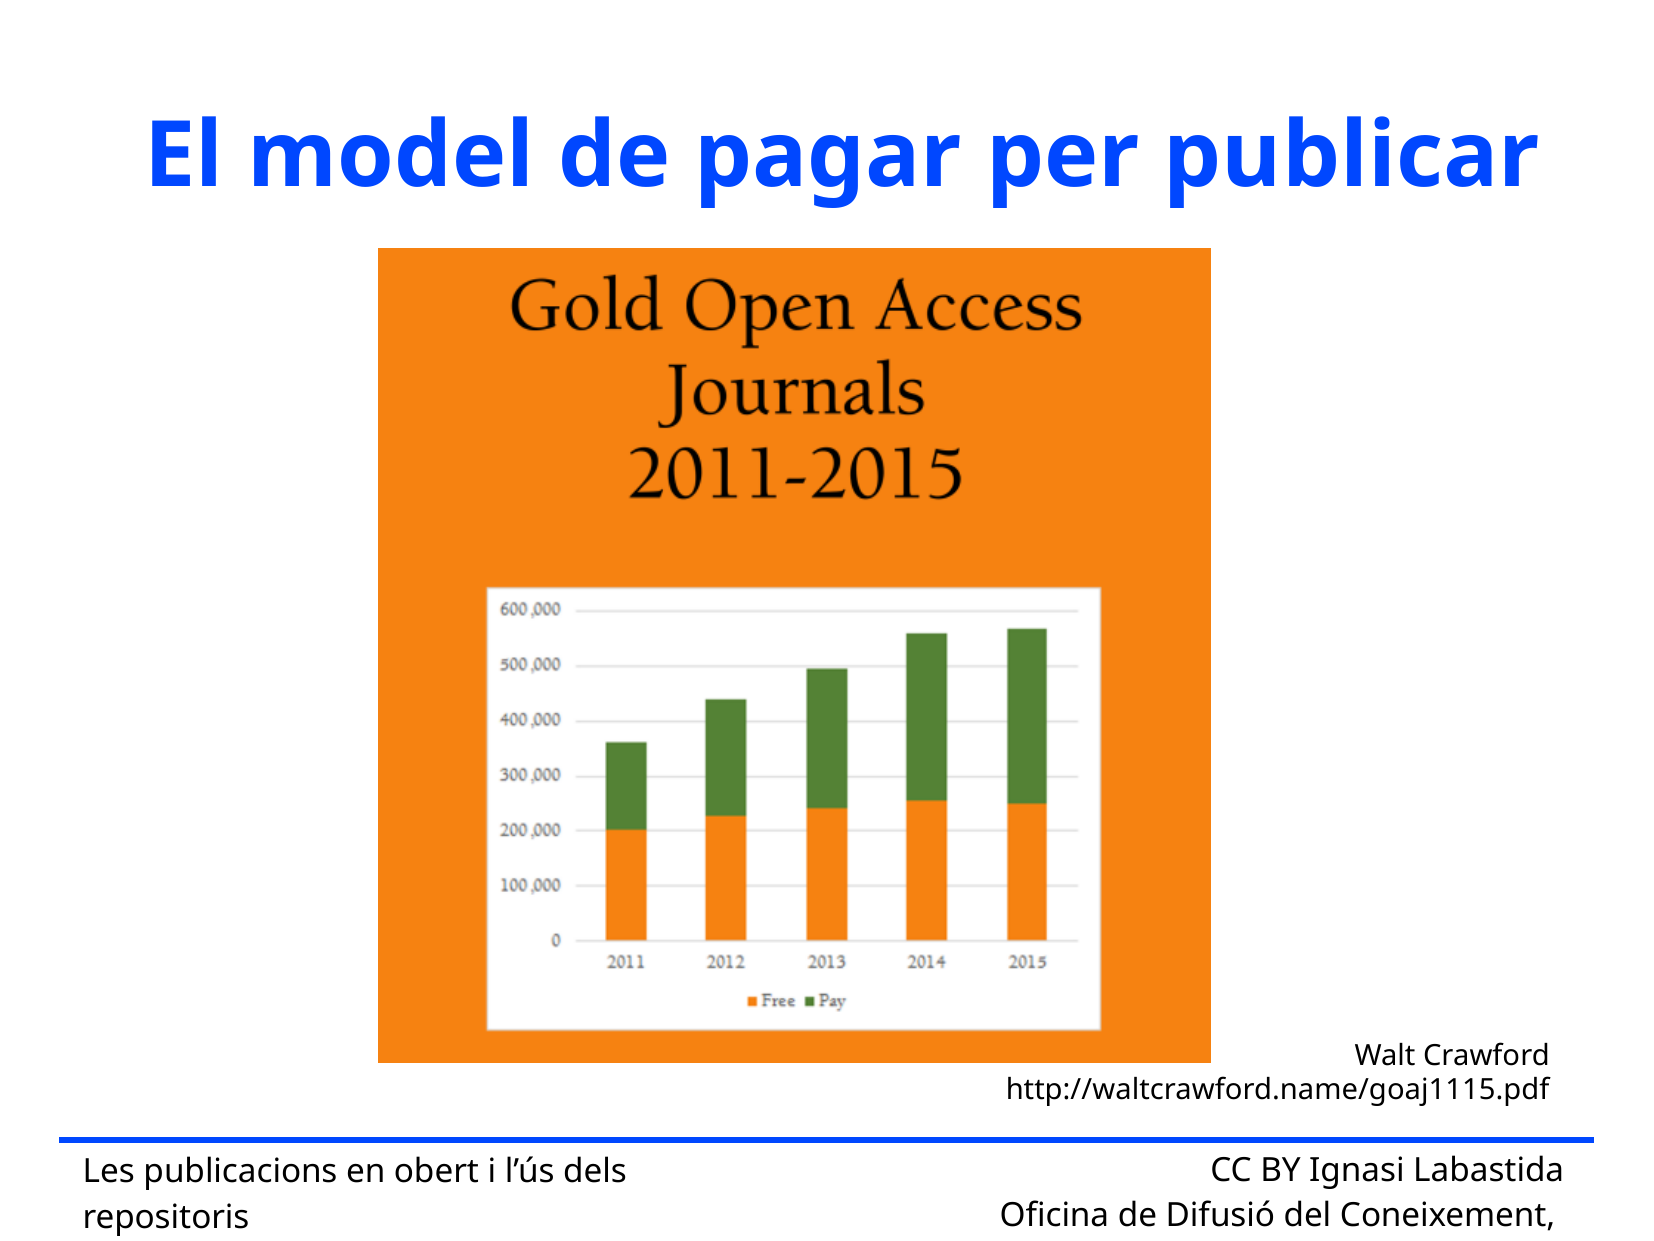

# El model de pagar per publicar
Walt Crawford
http://waltcrawford.name/goaj1115.pdf